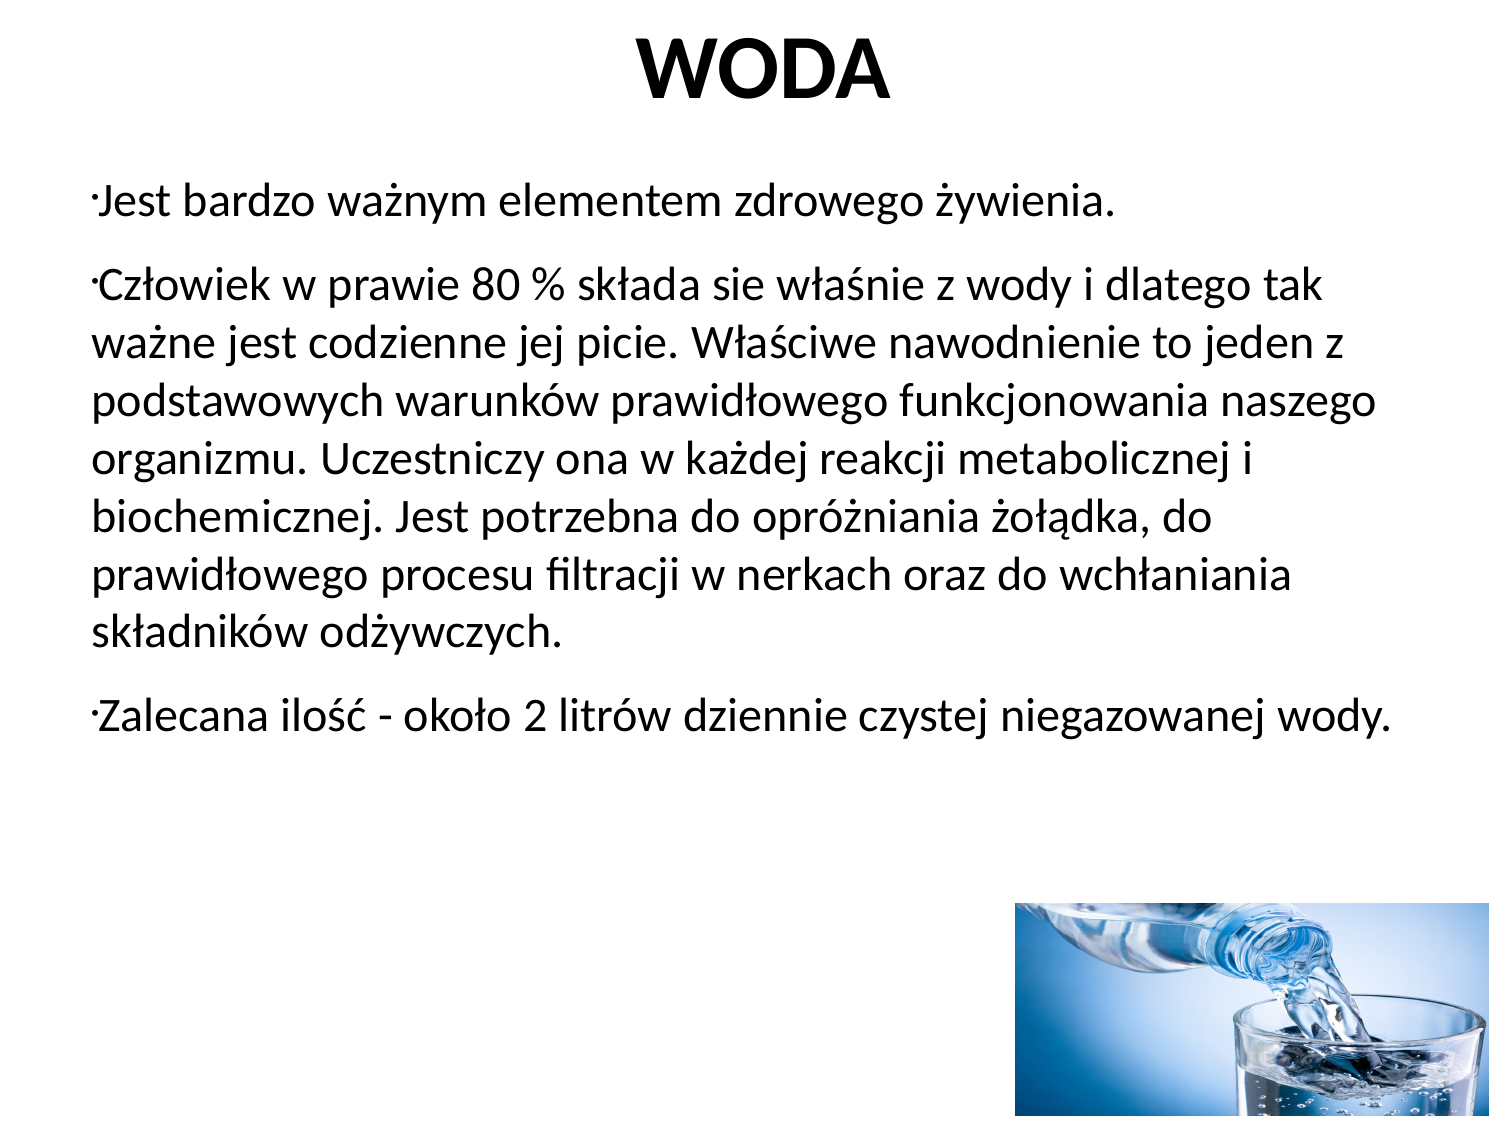

# WODA
Jest bardzo ważnym elementem zdrowego żywienia.
Człowiek w prawie 80 % składa sie właśnie z wody i dlatego tak ważne jest codzienne jej picie. Właściwe nawodnienie to jeden z podstawowych warunków prawidłowego funkcjonowania naszego organizmu. Uczestniczy ona w każdej reakcji metabolicznej i biochemicznej. Jest potrzebna do opróżniania żołądka, do prawidłowego procesu filtracji w nerkach oraz do wchłaniania składników odżywczych.
Zalecana ilość - około 2 litrów dziennie czystej niegazowanej wody.